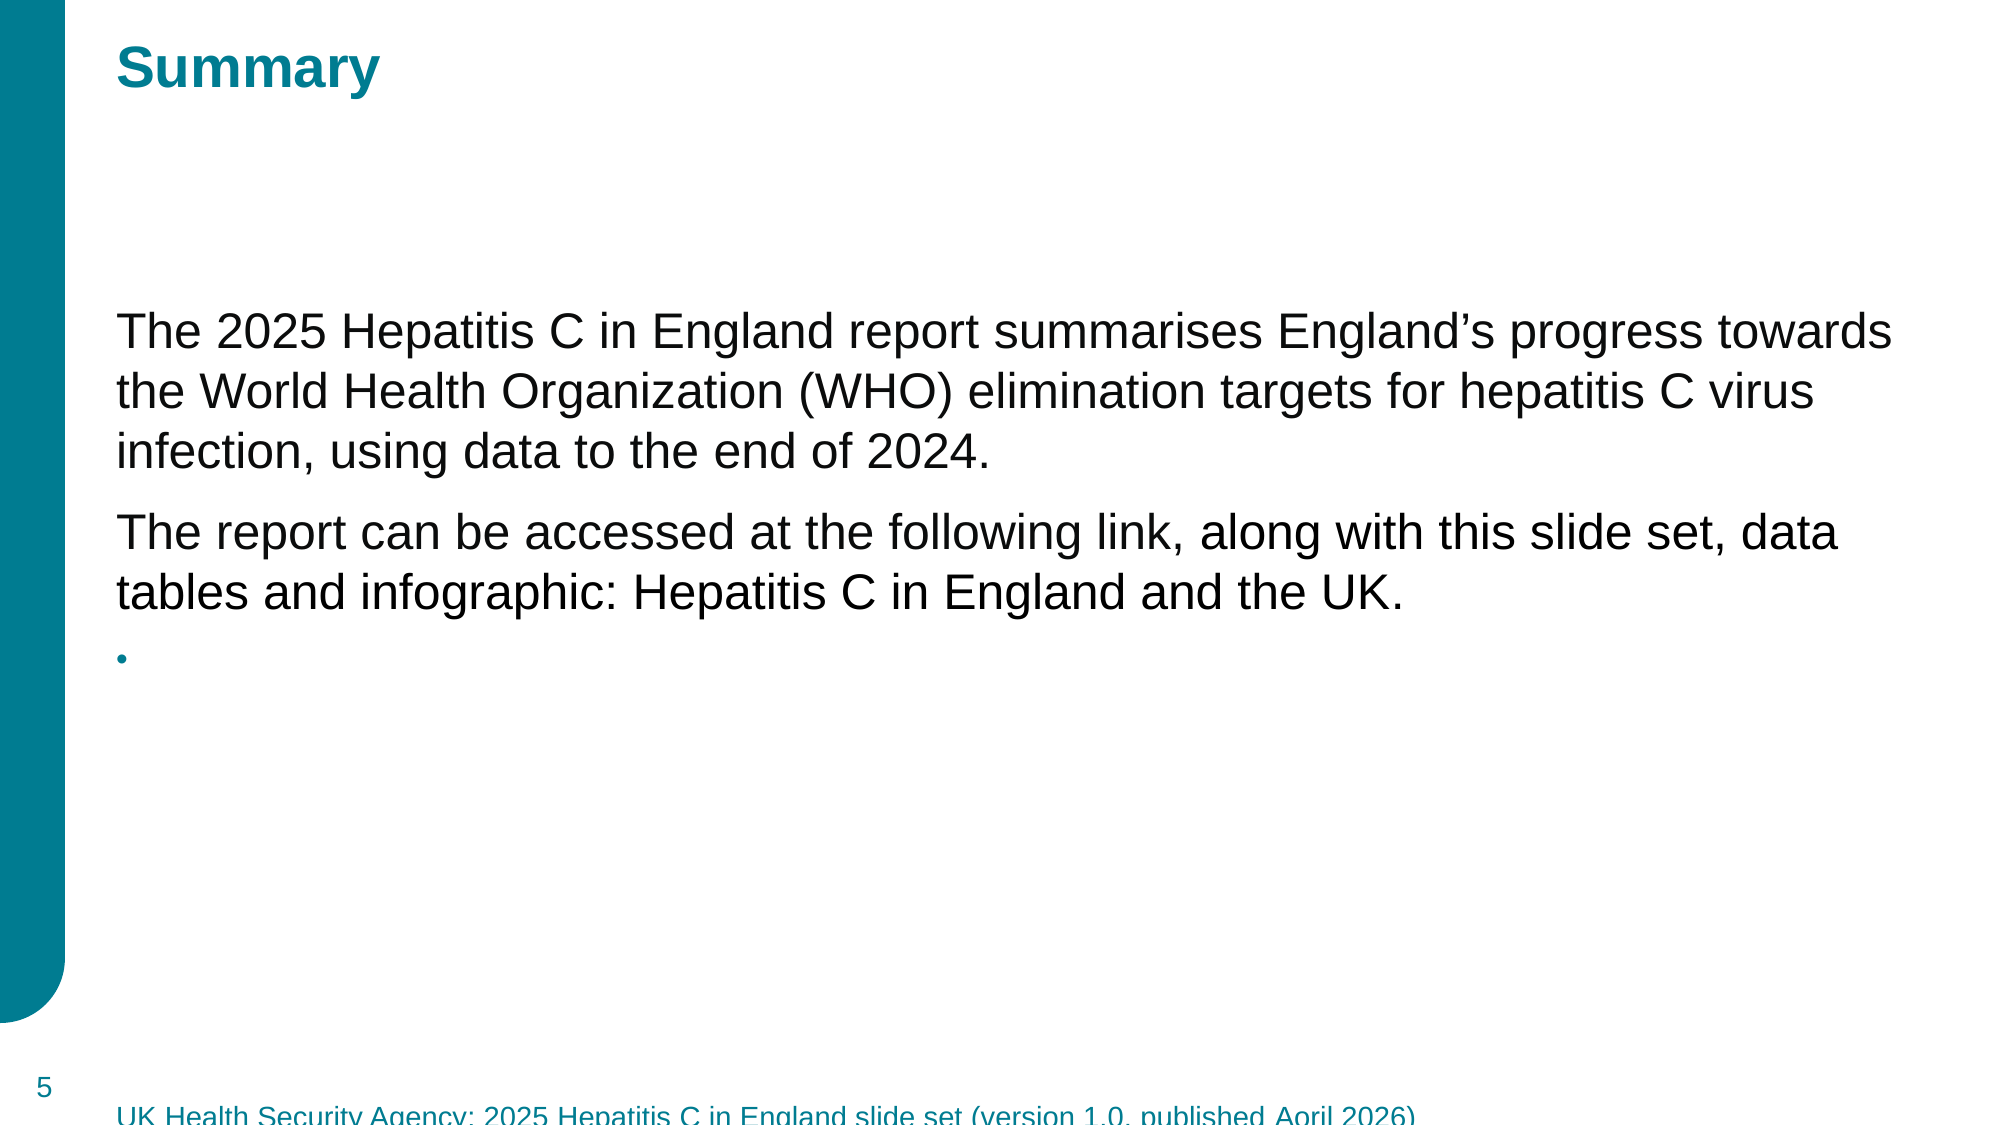

# Summary
The 2025 Hepatitis C in England report summarises England’s progress towards the World Health Organization (WHO) elimination targets for hepatitis C virus infection, using data to the end of 2024.
The report can be accessed at the following link, along with this slide set, data tables and infographic: Hepatitis C in England and the UK.
5
UK Health Security Agency: 2025 Hepatitis C in England slide set (version 1.0, published Aoril 2026)